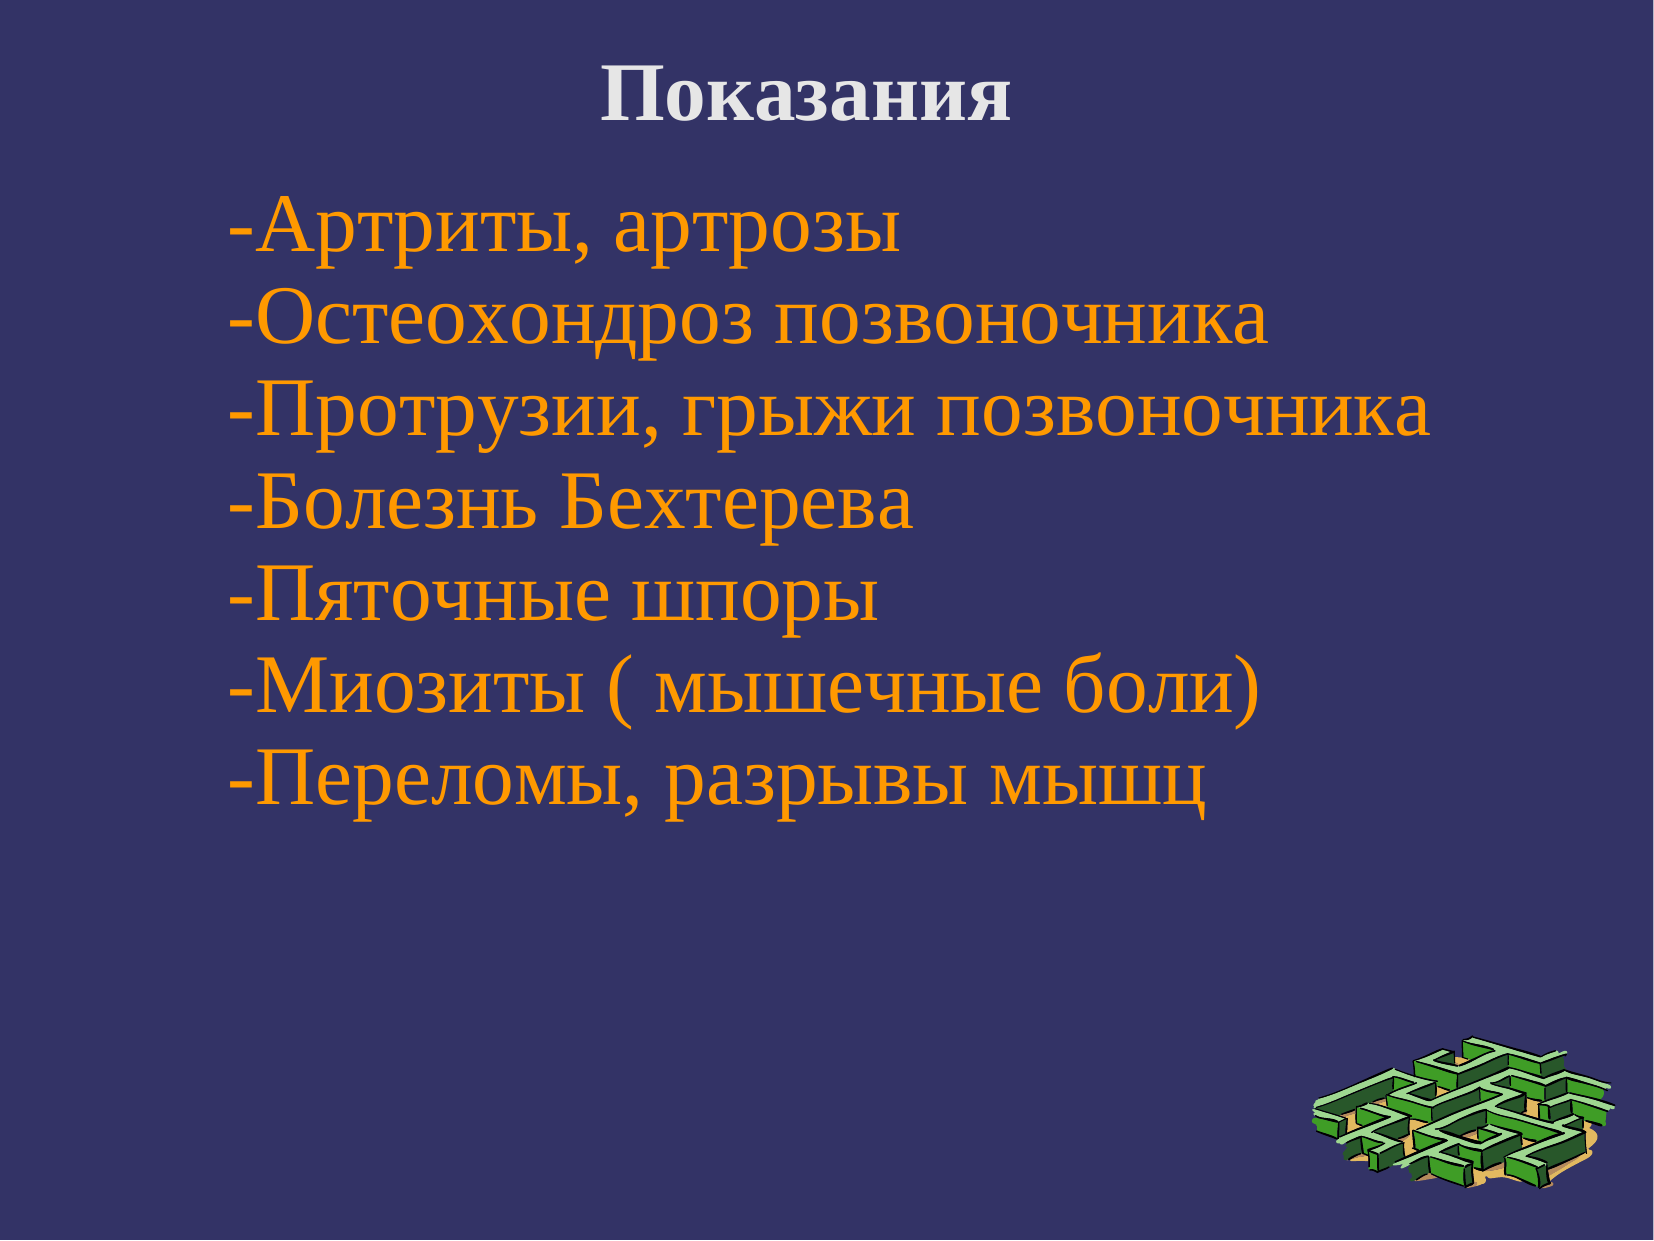

# Показания
-Артриты, артрозы
-Остеохондроз позвоночника
-Протрузии, грыжи позвоночника
-Болезнь Бехтерева
-Пяточные шпоры
-Миозиты ( мышечные боли)
-Переломы, разрывы мышц